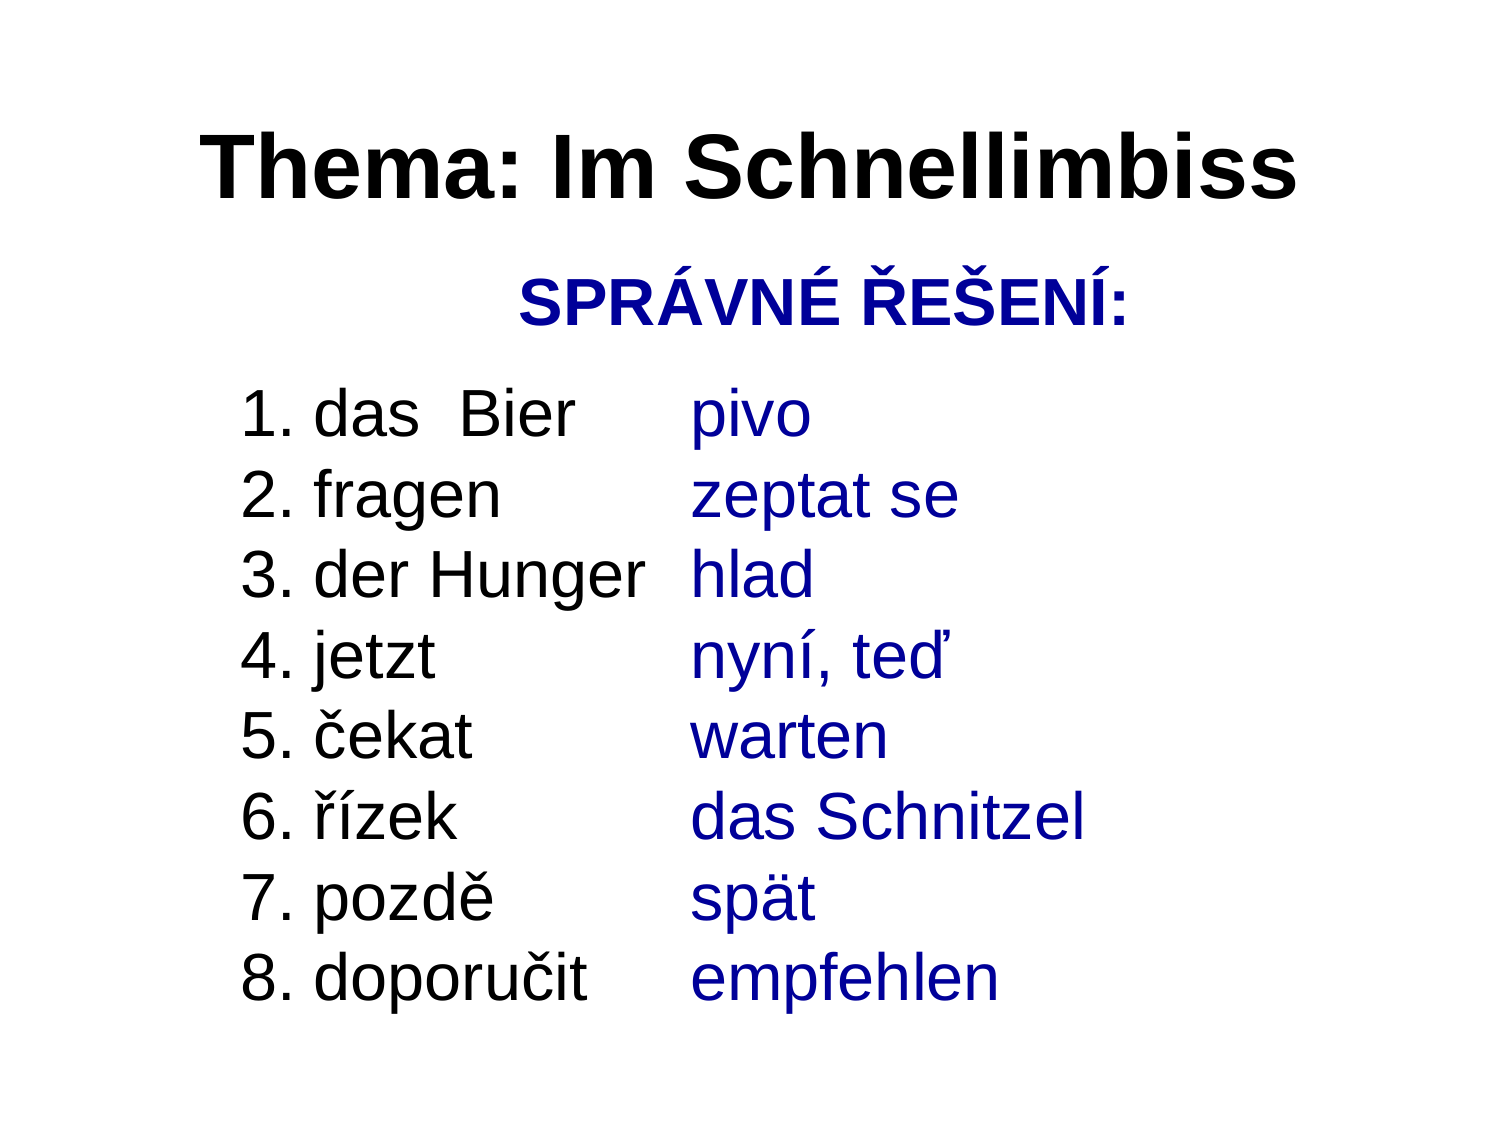

# Thema: Im Schnellimbiss
		SPRÁVNÉ ŘEŠENÍ:
		1. das Bier	pivo
		2. fragen		zeptat se
		3. der Hunger	hlad
		4. jetzt		nyní, teď
		5. čekat		warten
		6. řízek		das Schnitzel
		7. pozdě		spät
		8. doporučit	empfehlen